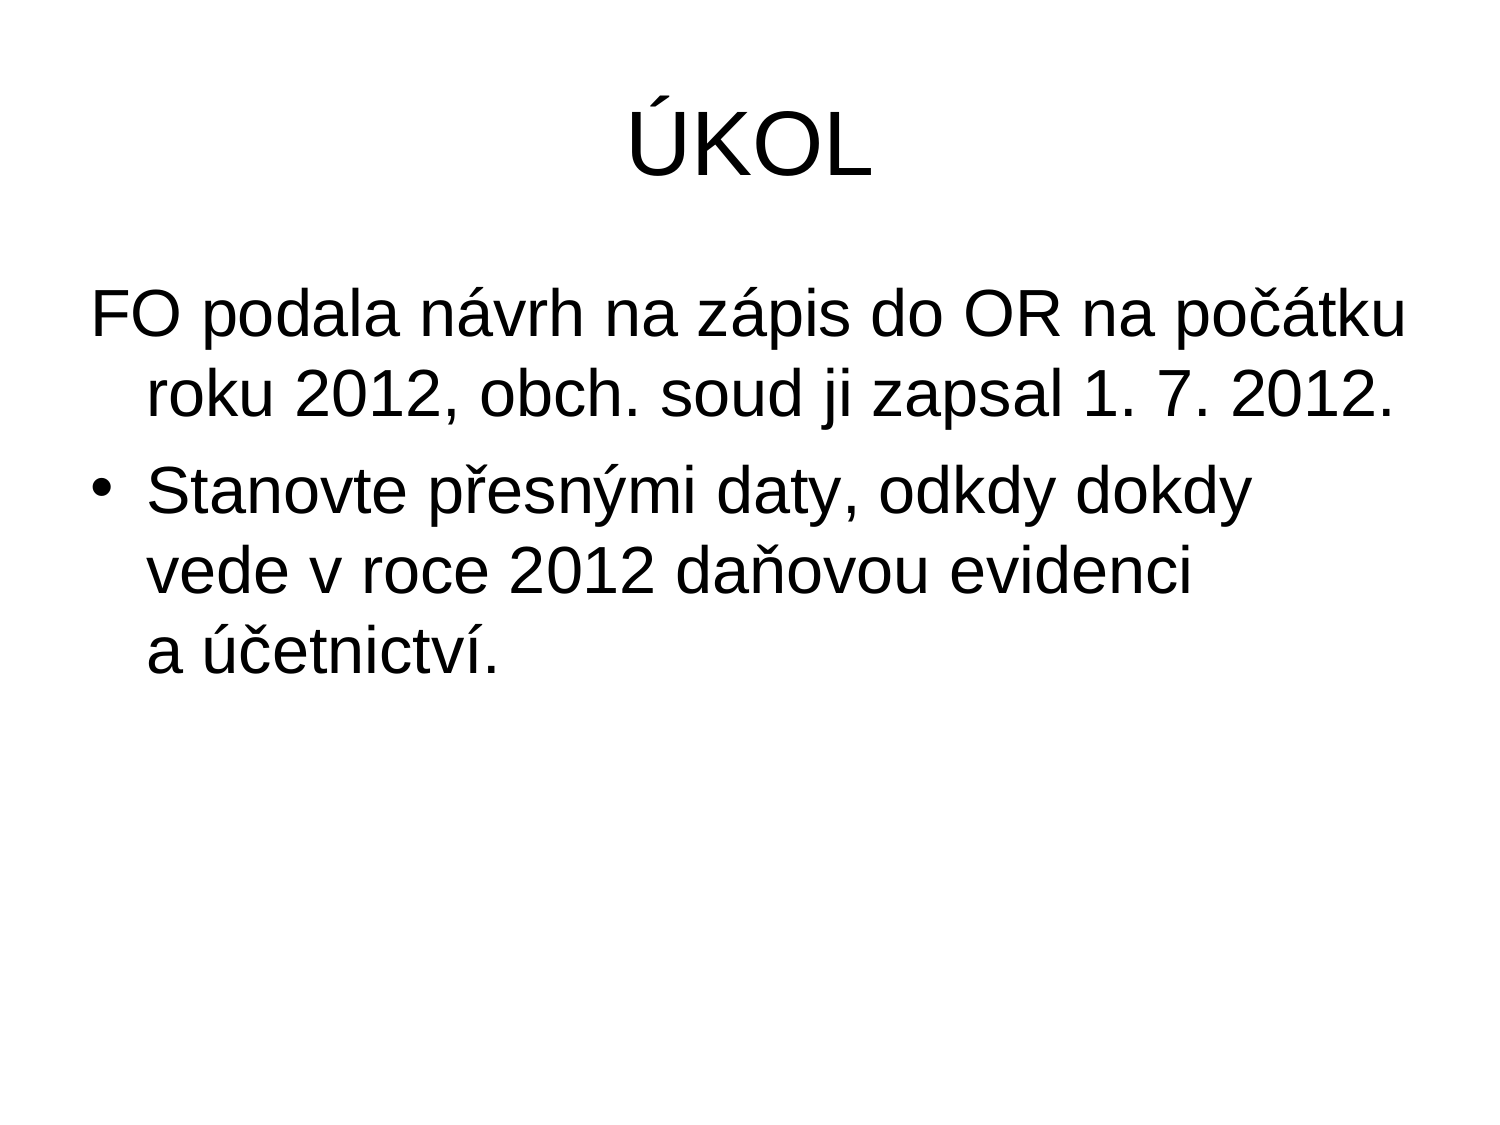

# ÚKOL
FO podala návrh na zápis do OR na počátku roku 2012, obch. soud ji zapsal 1. 7. 2012.
Stanovte přesnými daty, odkdy dokdy vede v roce 2012 daňovou evidenci
a účetnictví.